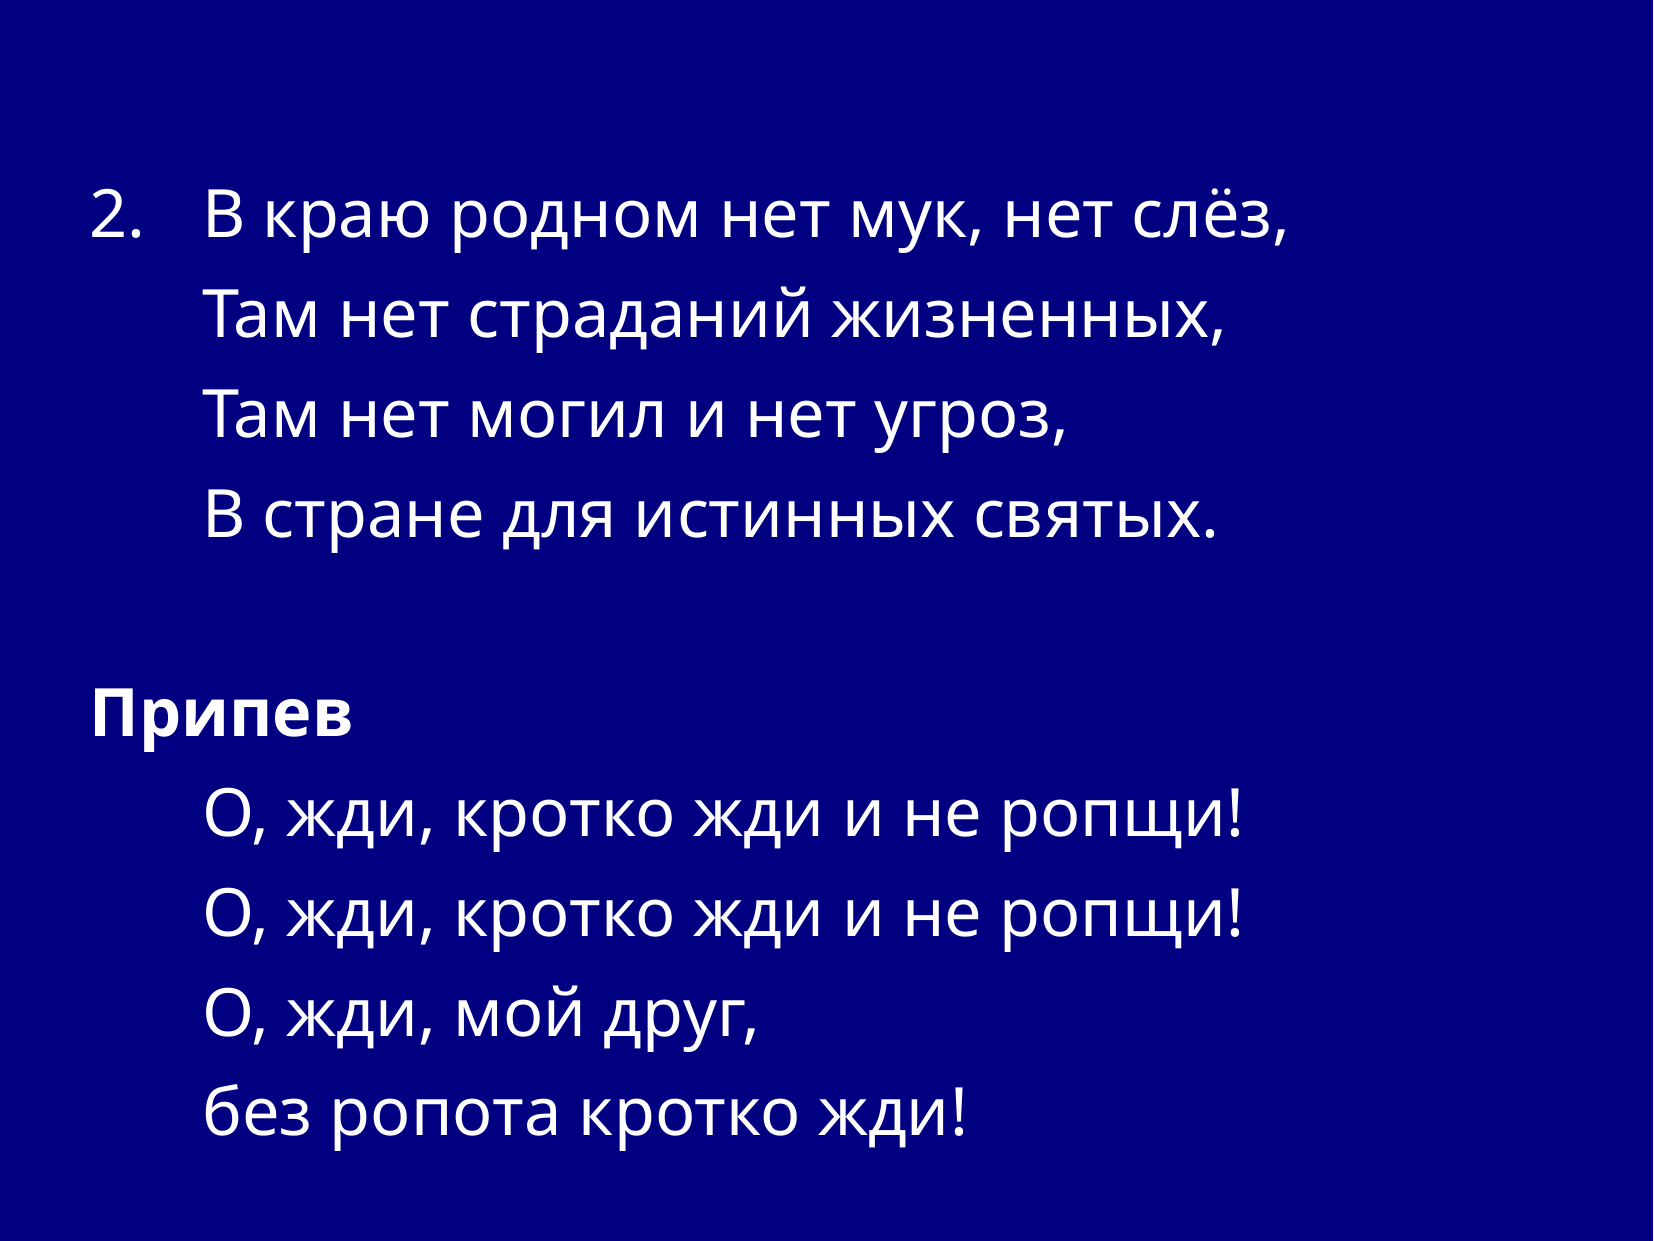

2.	В краю родном нет мук, нет слёз,
	Там нет страданий жизненных,
	Там нет могил и нет угроз,
	В стране для истинных святых.
Припев
	О, жди, кротко жди и не ропщи!
	О, жди, кротко жди и не ропщи!
	О, жди, мой друг,
	без ропота кротко жди!